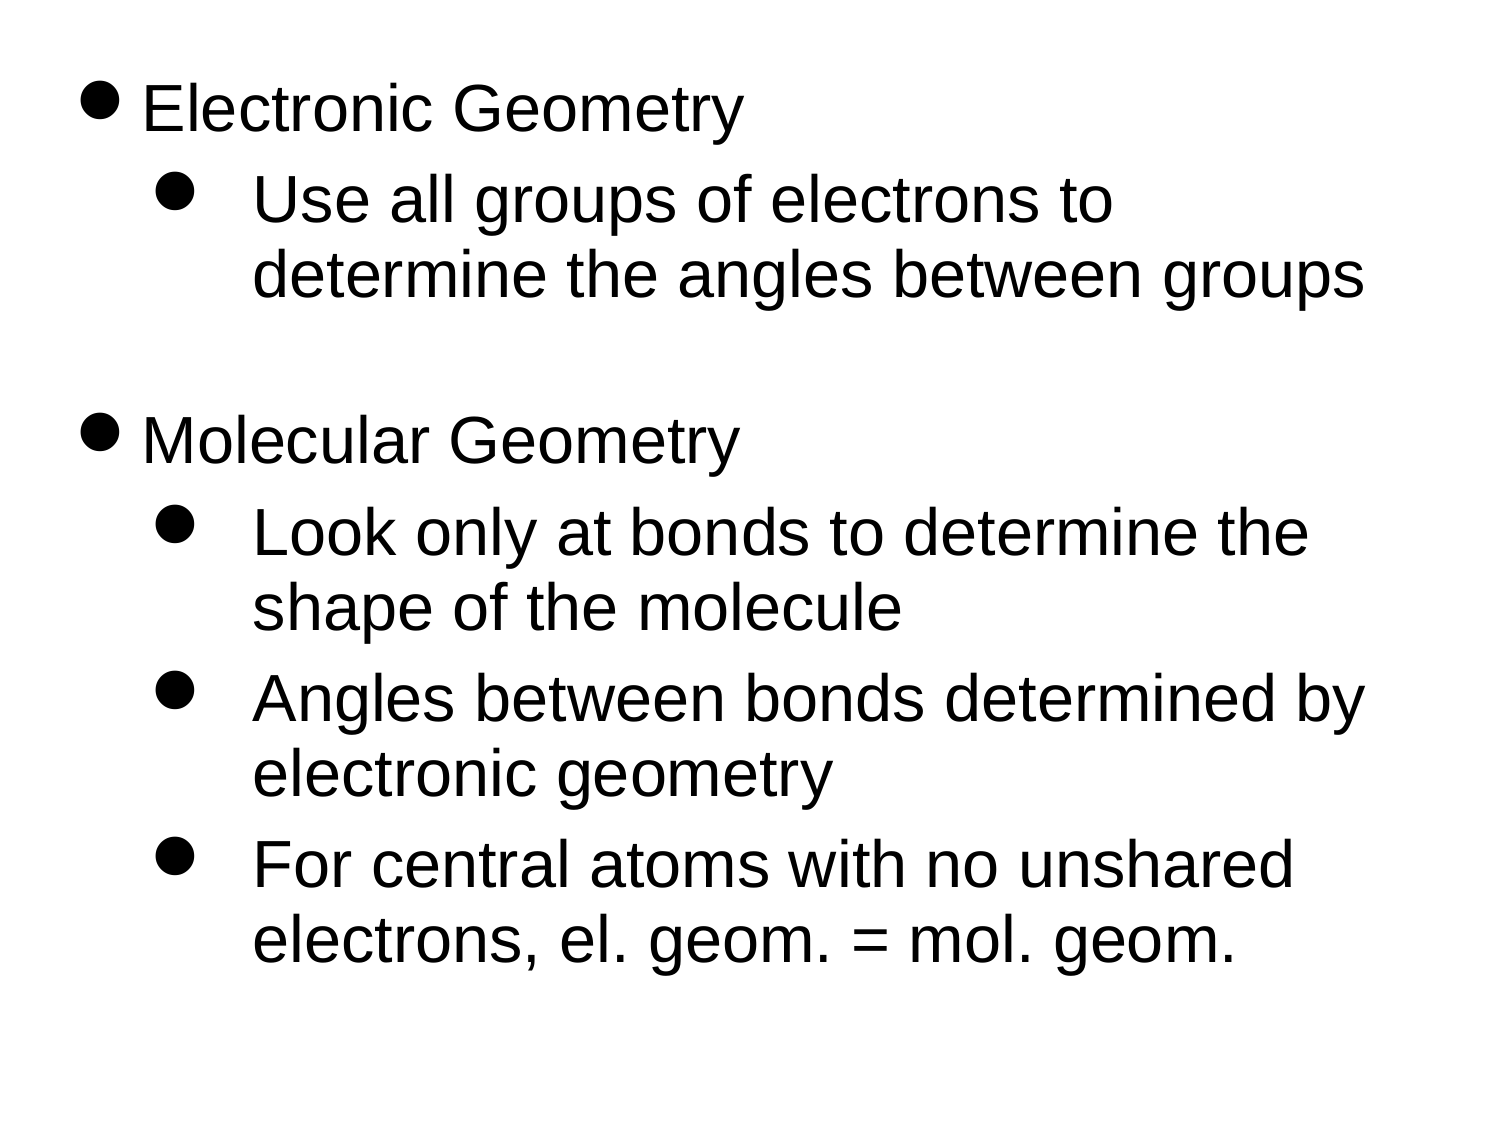

Electronic Geometry
Use all groups of electrons to determine the angles between groups
Molecular Geometry
Look only at bonds to determine the shape of the molecule
Angles between bonds determined by electronic geometry
For central atoms with no unshared electrons, el. geom. = mol. geom.